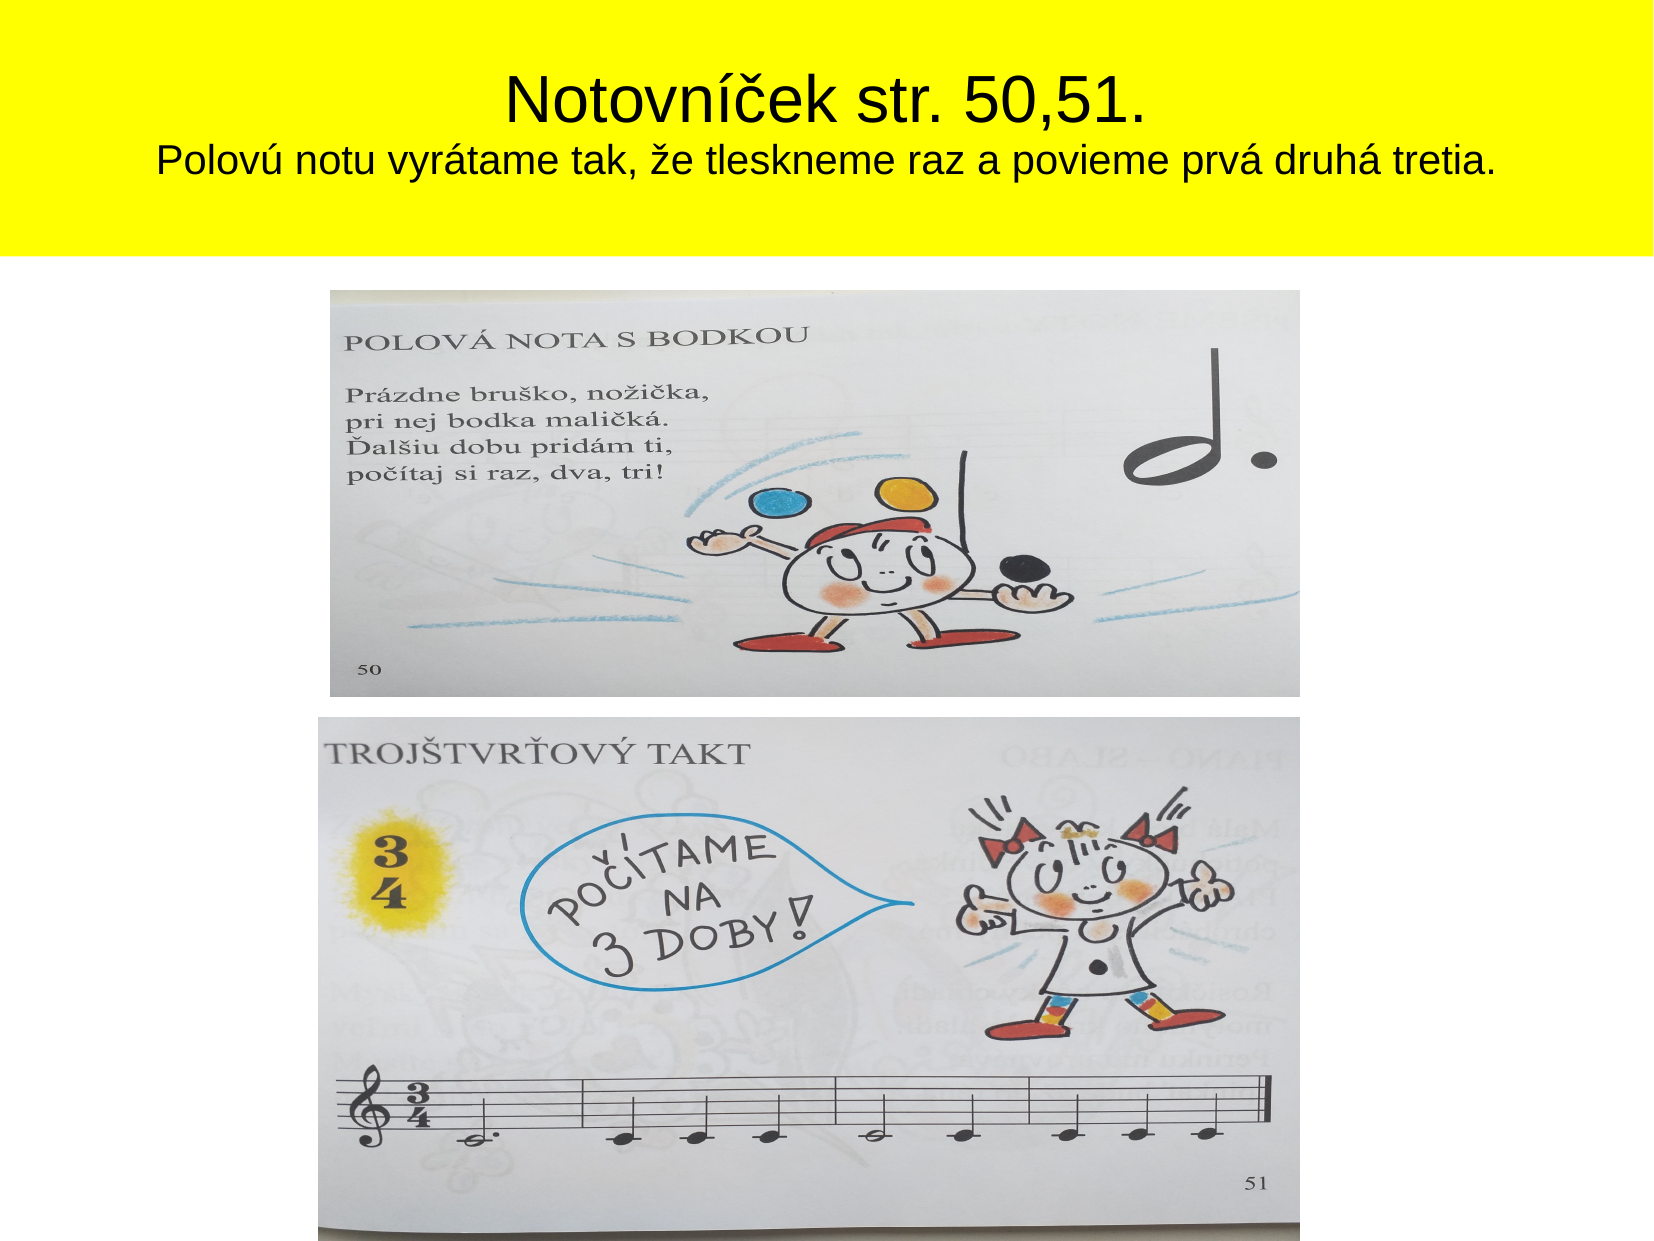

# Notovníček str. 50,51. Polovú notu vyrátame tak, že tleskneme raz a povieme prvá druhá tretia.